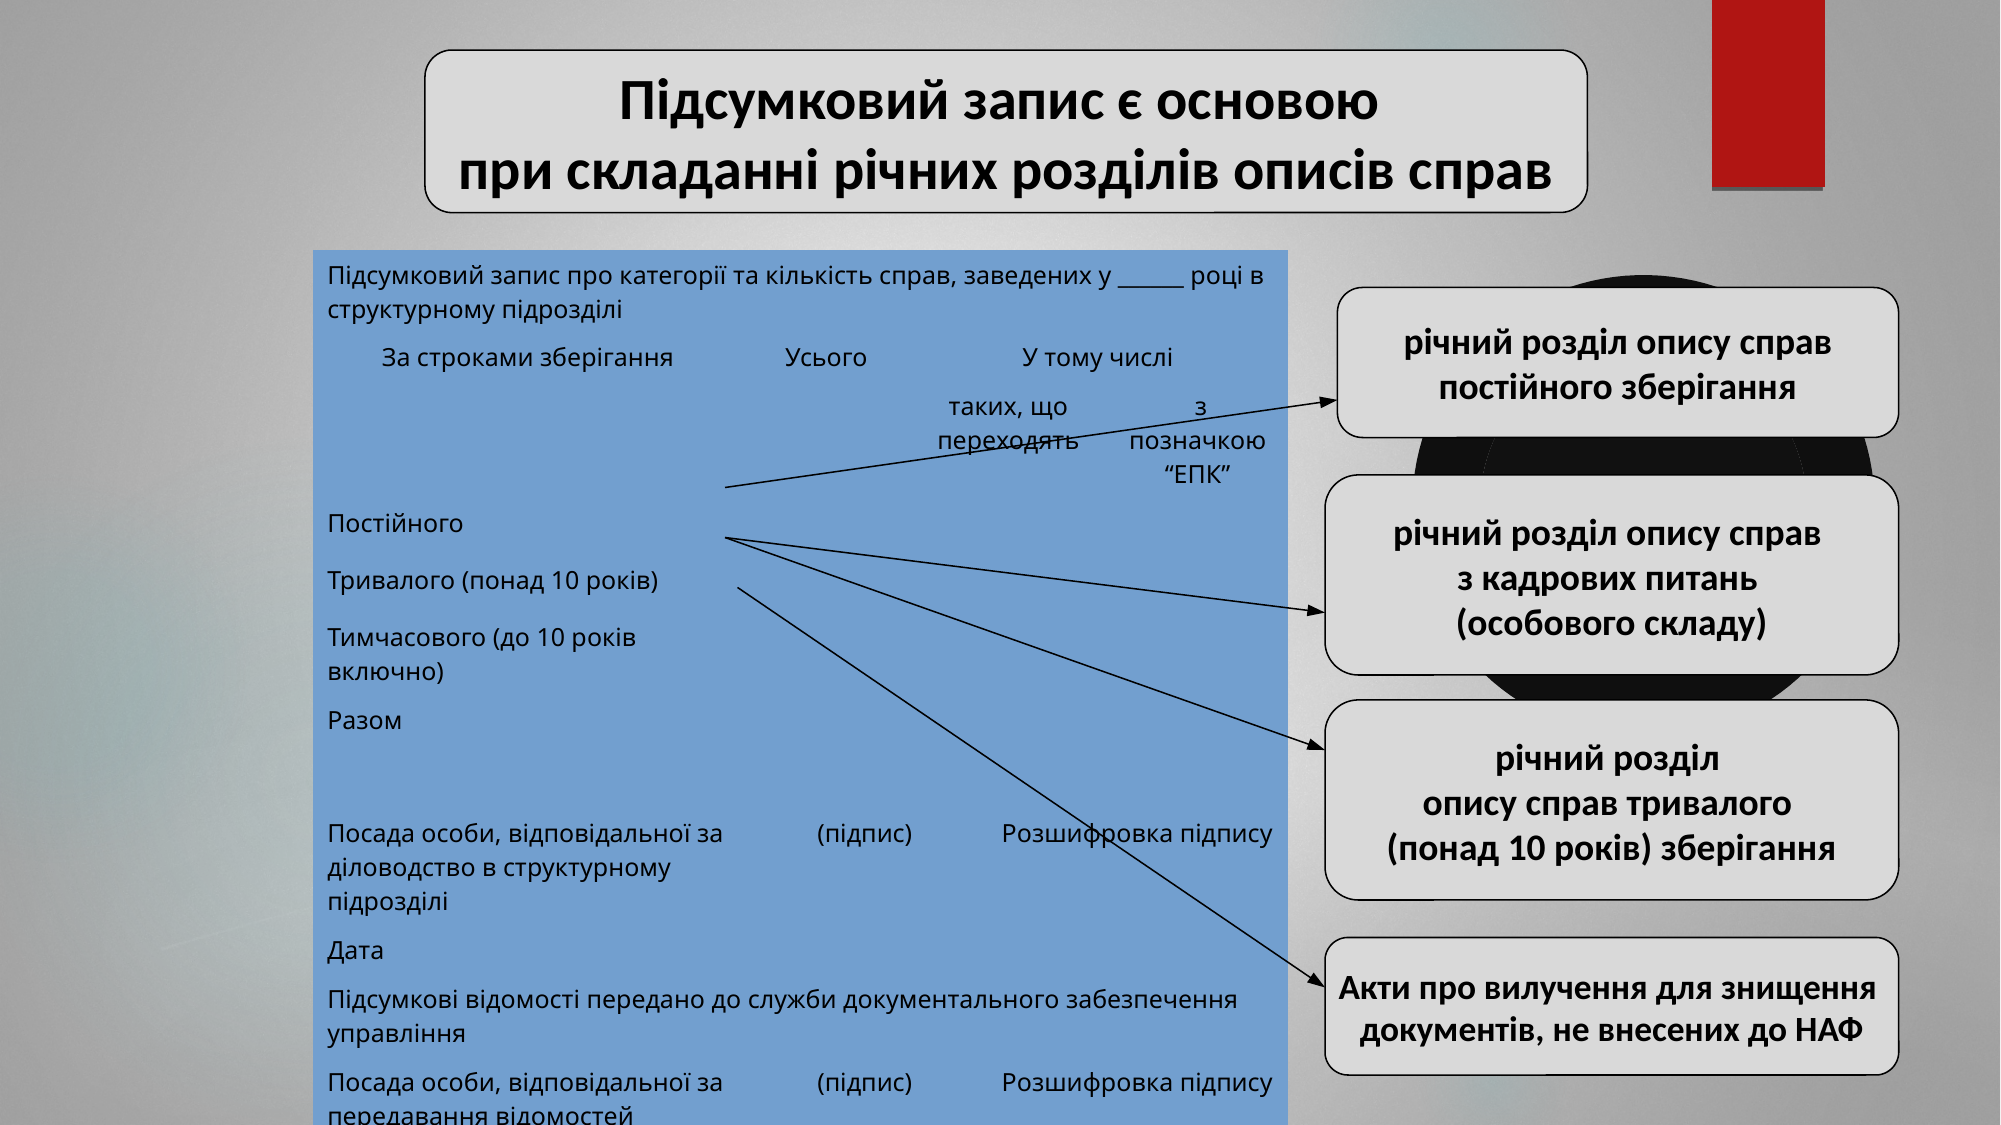

Підсумковий запис є основою
при складанні річних розділів описів справ
| Підсумковий запис про категорії та кількість справ, заведених у \_\_\_\_\_\_ році в структурному підрозділі | | | | | |
| --- | --- | --- | --- | --- | --- |
| За строками зберігання | Усього | | У тому числі | | |
| | | | таких, що переходять | | з позначкою “ЕПК” |
| Постійного | | | | | |
| Тривалого (понад 10 років) | | | | | |
| Тимчасового (до 10 років включно) | | | | | |
| Разом | | | | | |
| | | | | | |
| Посада особи, відповідальної за діловодство в структурному підрозділі | | (підпис) | | Розшифровка підпису | |
| Дата | | | | | |
| Підсумкові відомості передано до служби документального забезпечення управління | | | | | |
| Посада особи, відповідальної за передавання відомостей | | (підпис) | | Розшифровка підпису | |
| Дата | | | | | |
річний розділ опису справ
постійного зберігання
річний розділ опису справ
з кадрових питань
(особового складу)
річний розділ
опису справ тривалого
(понад 10 років) зберігання
Акти про вилучення для знищення
документів, не внесених до НАФ